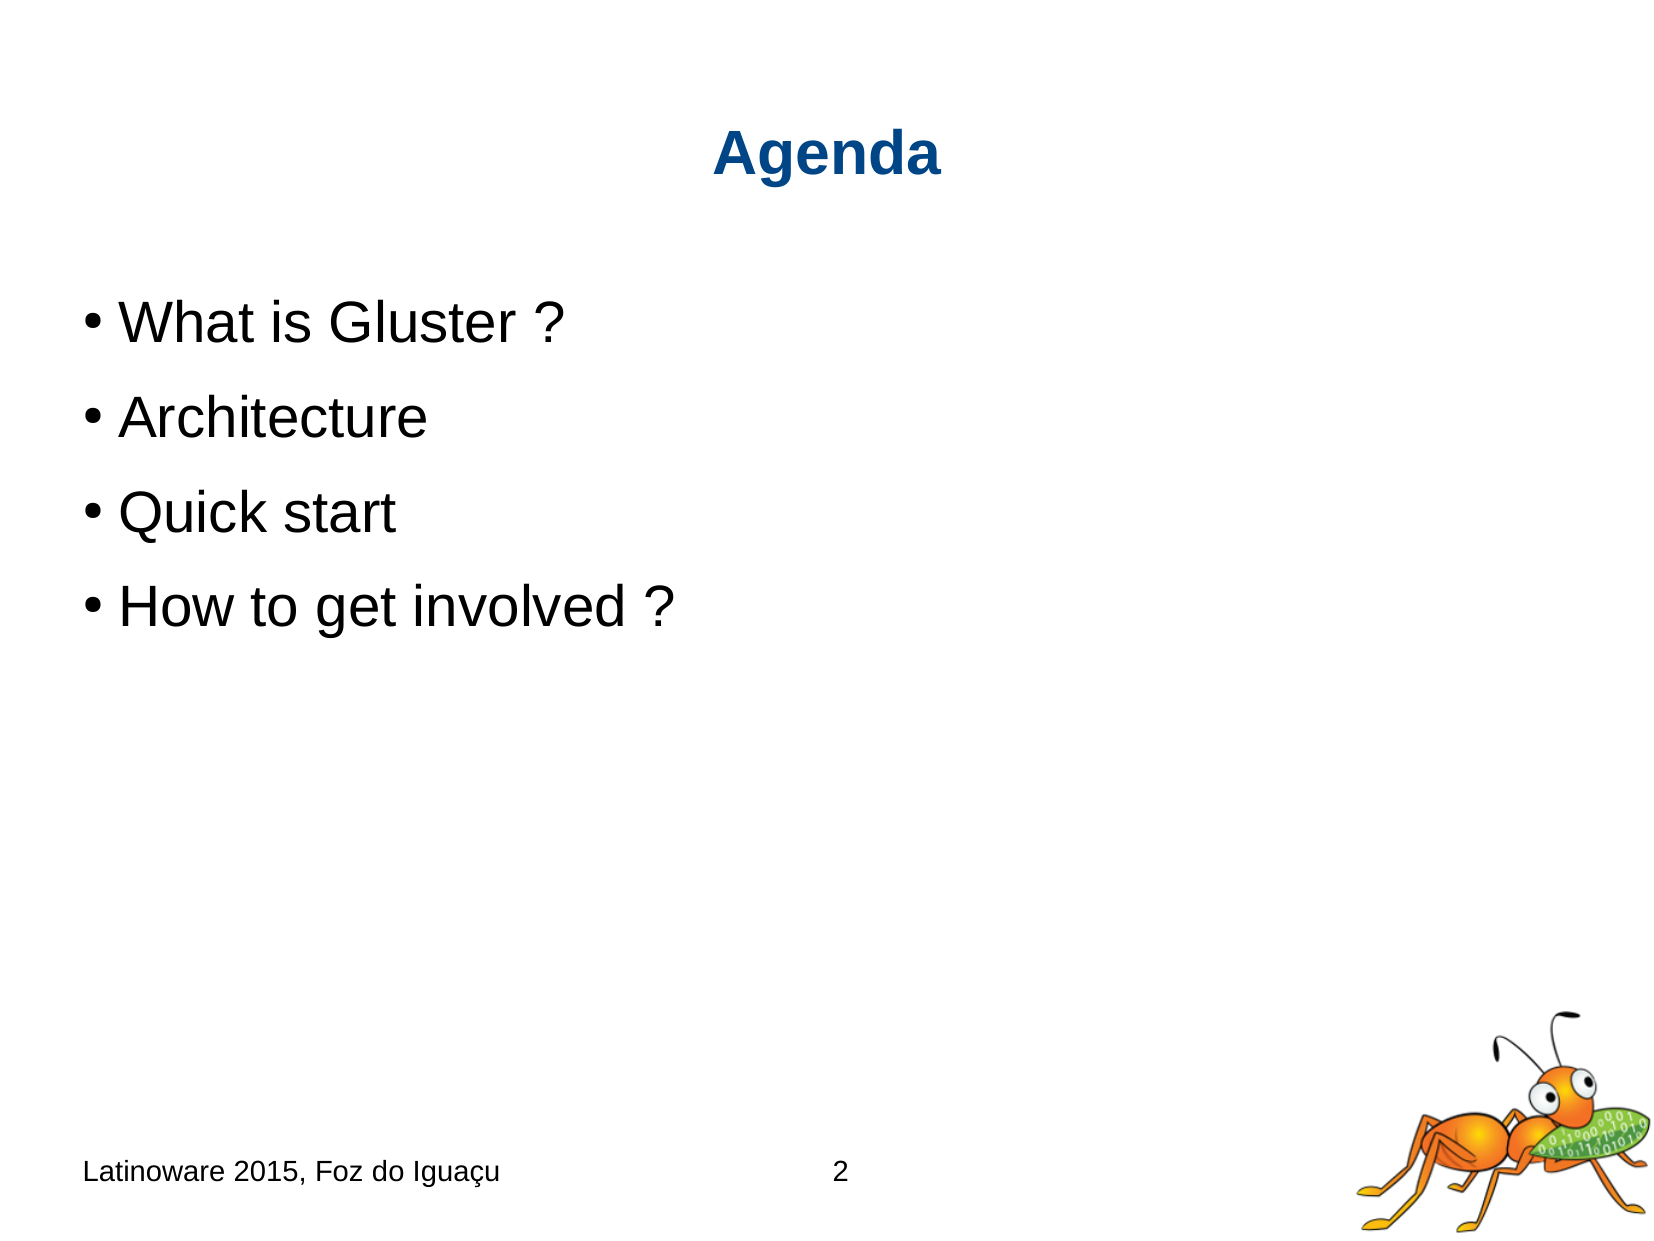

Agenda
# What is Gluster ?
Architecture
Quick start
How to get involved ?
Latinoware 2015, Foz do Iguaçu
2